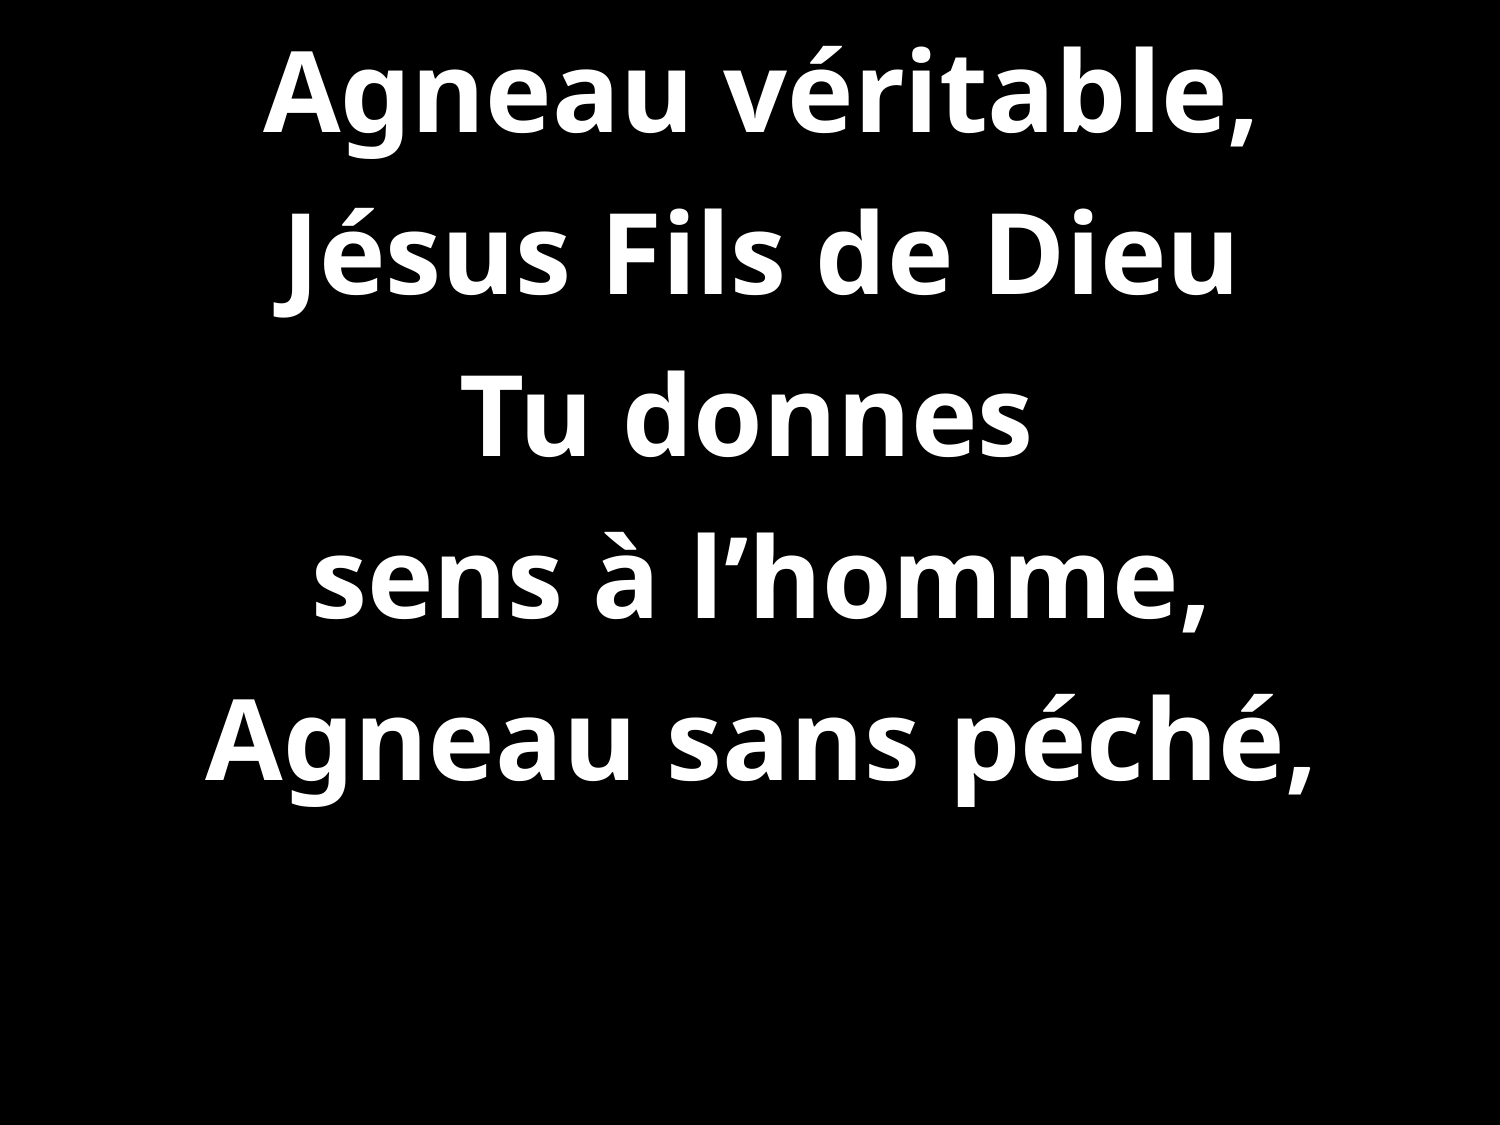

# Agneau véritable,
Jésus Fils de Dieu
Tu donnes
sens à l’homme,
Agneau sans péché,